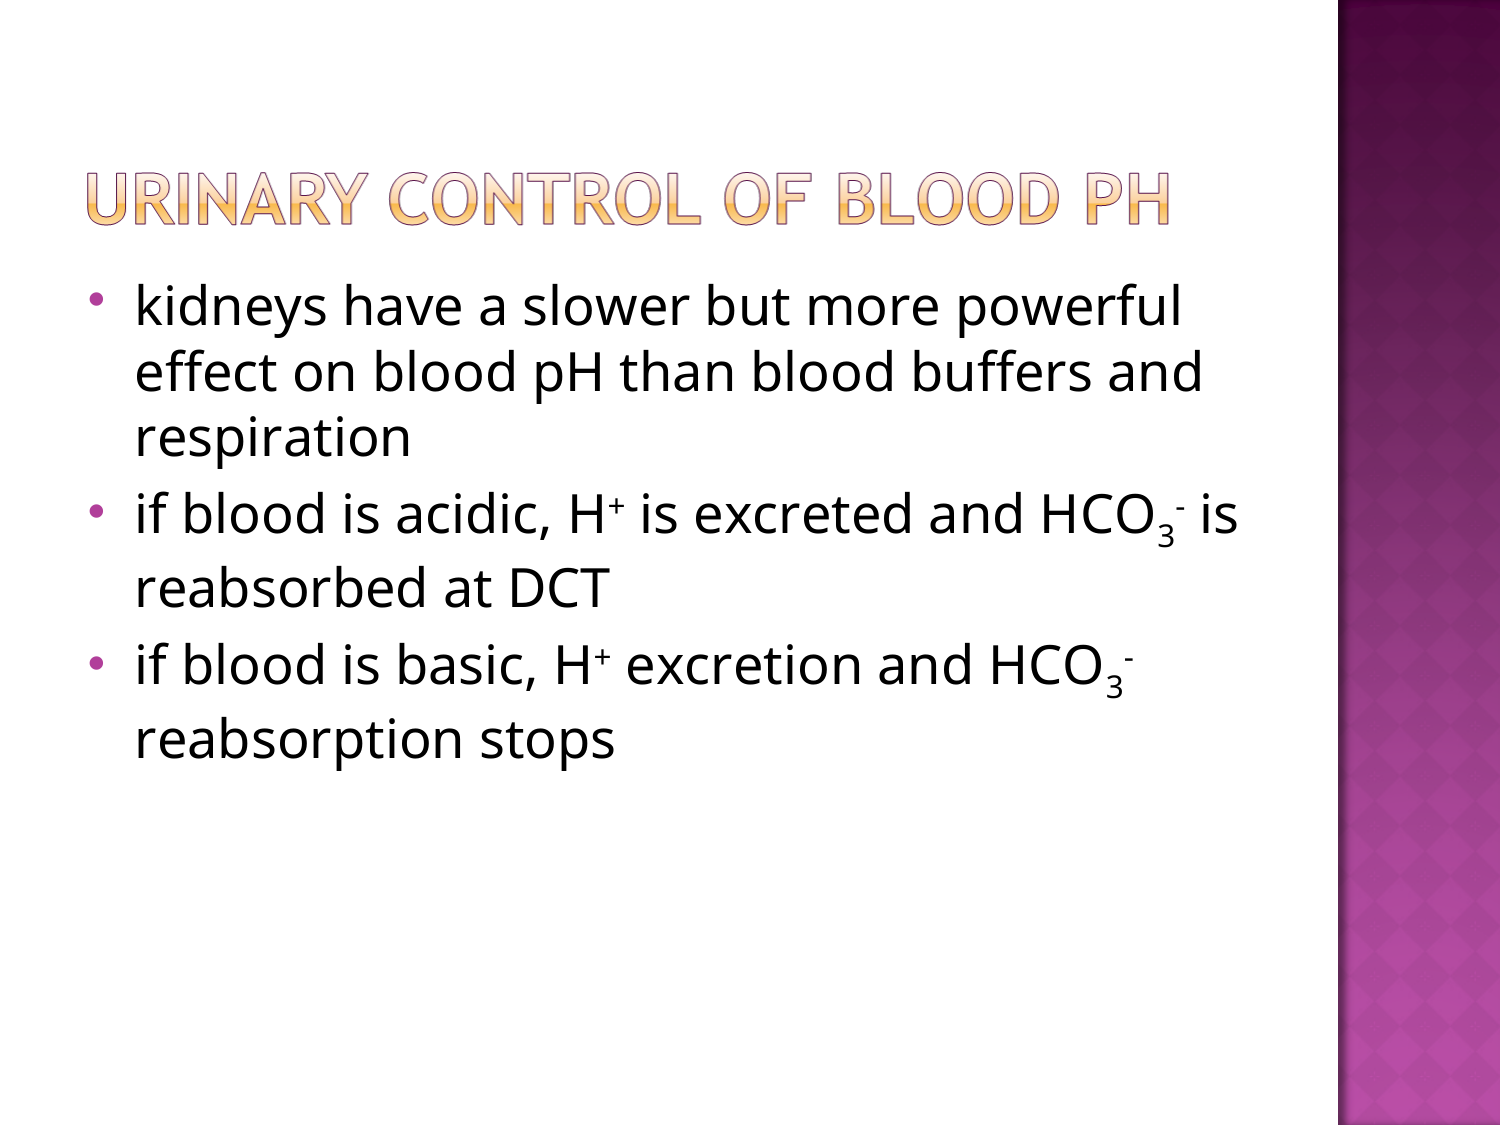

# kidneys have a slower but more powerful effect on blood pH than blood buffers and respiration
if blood is acidic, H+ is excreted and HCO3- is reabsorbed at DCT
if blood is basic, H+ excretion and HCO3- reabsorption stops